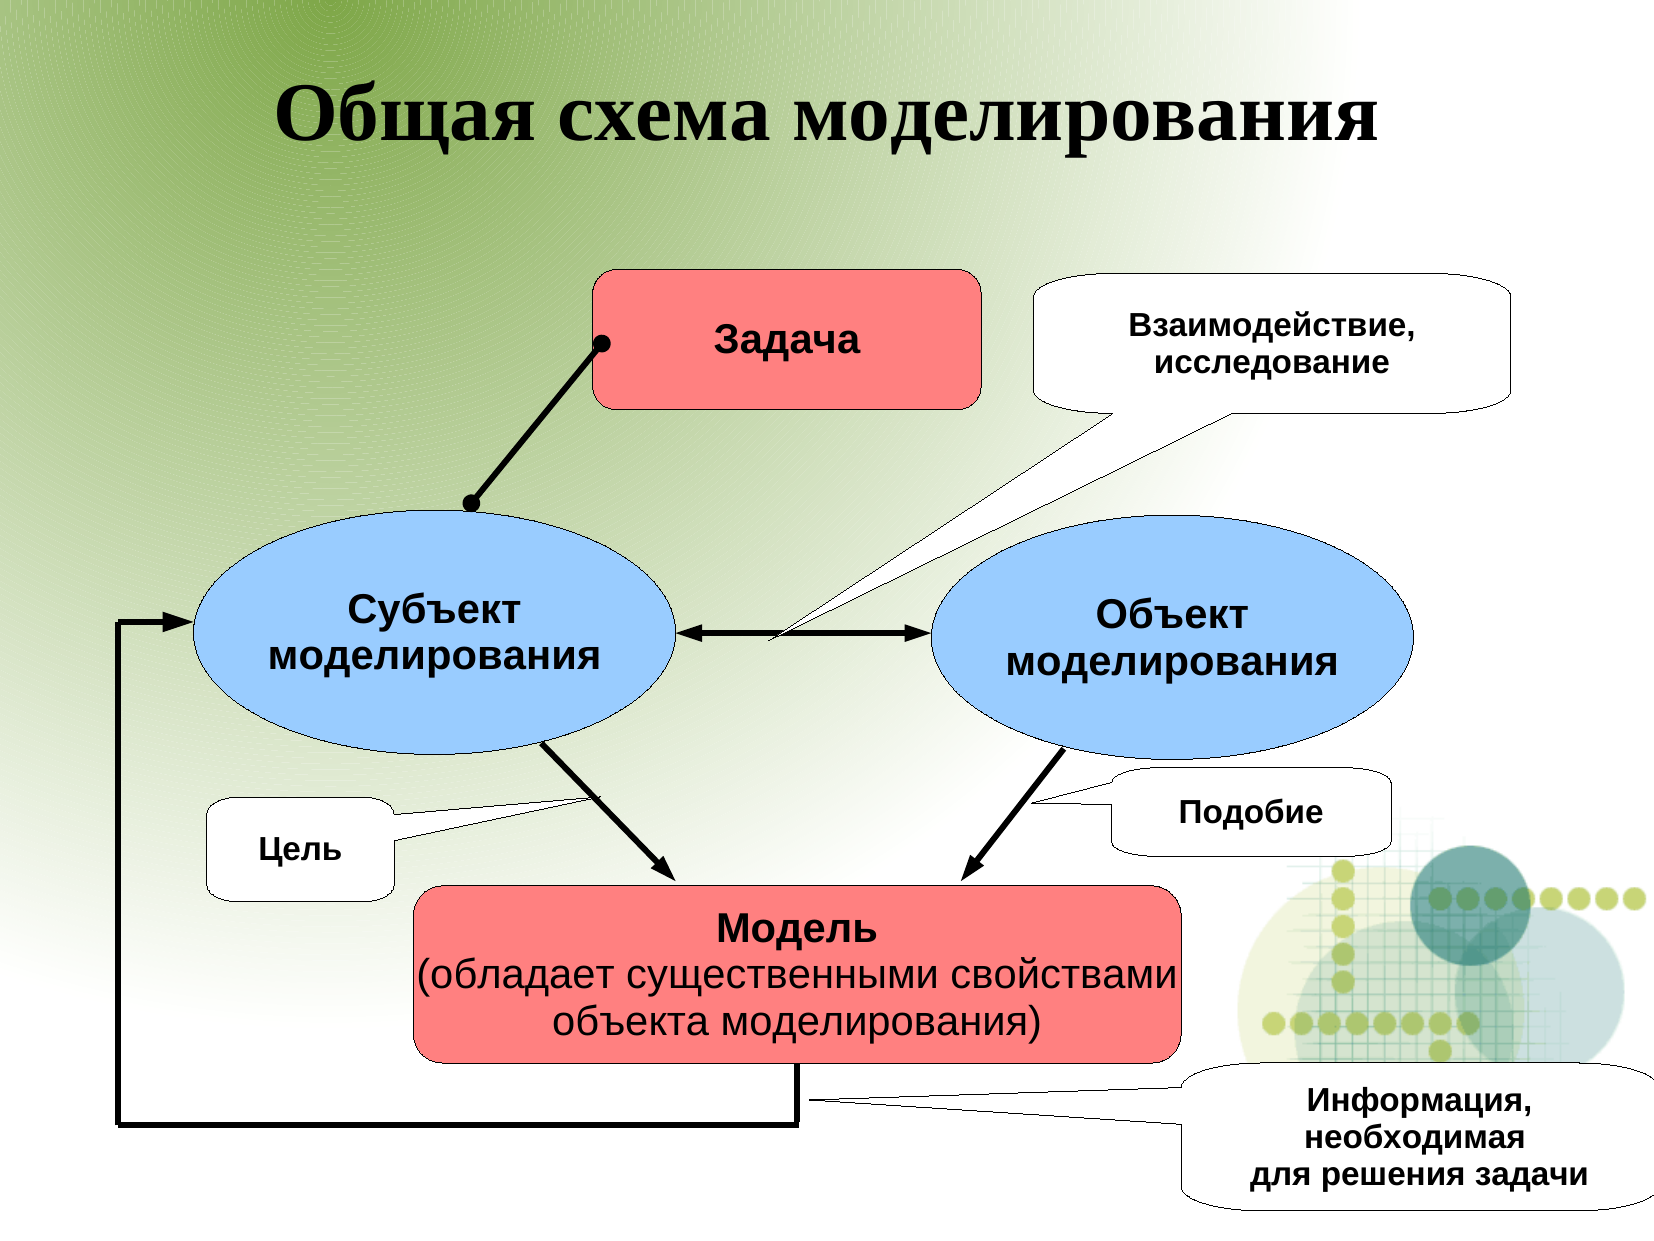

Общая схема моделирования
Задача
Взаимодействие,
исследование
Субъект
моделирования
Объект
моделирования
Подобие
Цель
Модель
(обладает существенными свойствами
объекта моделирования)
Информация, необходимая
для решения задачи